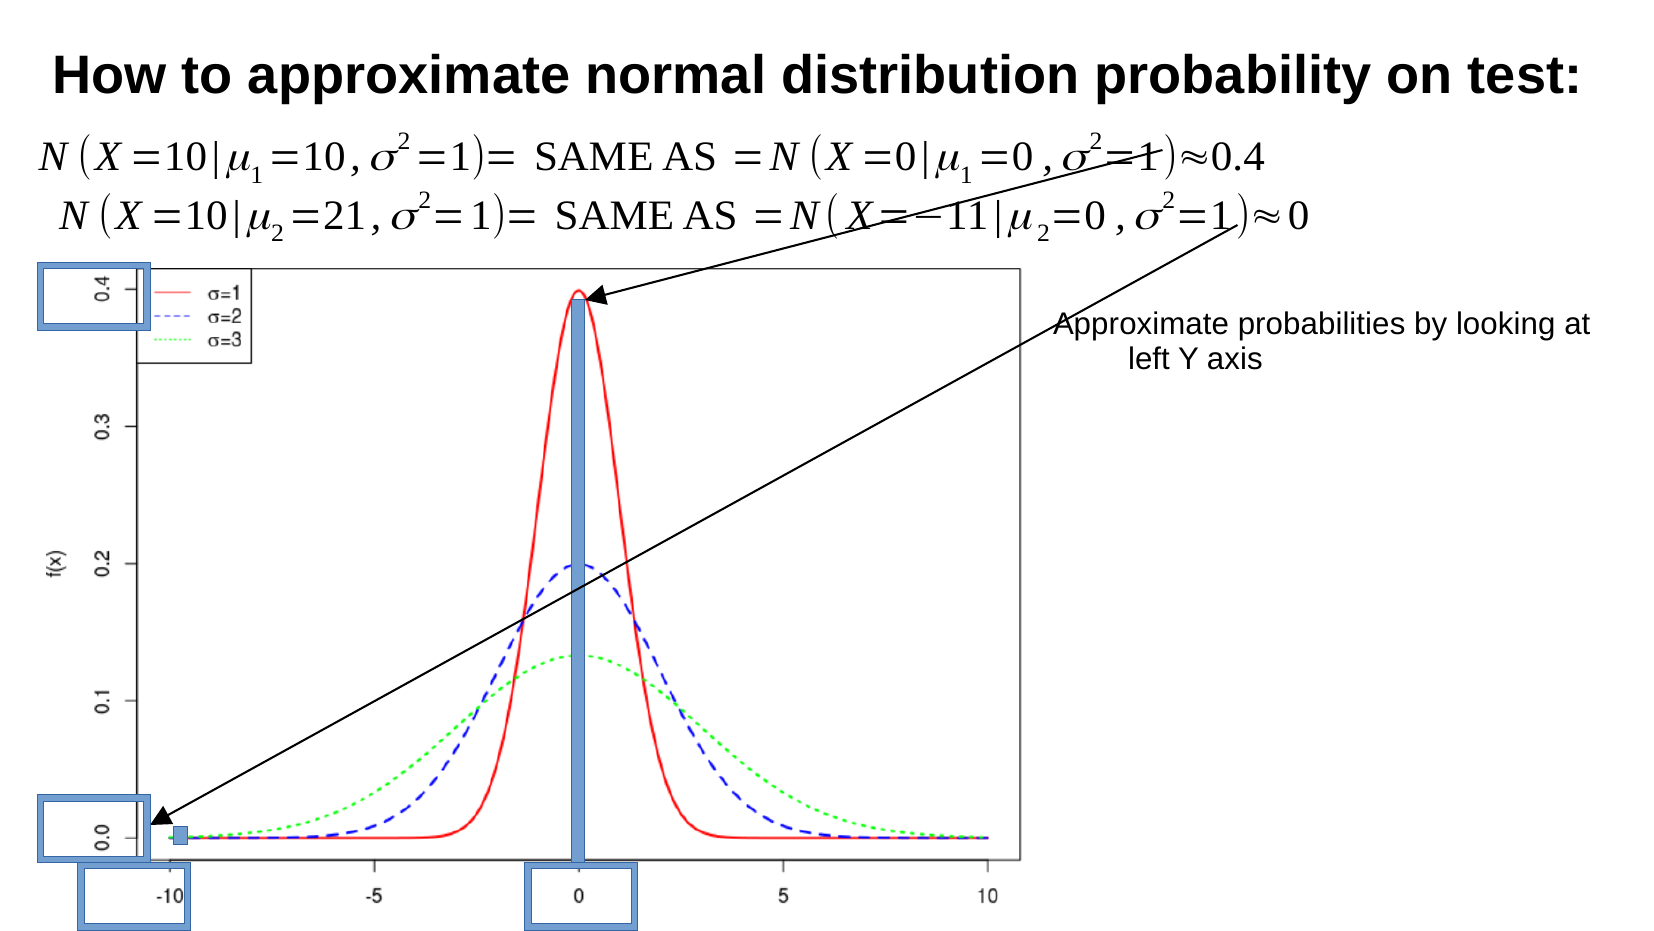

How to approximate normal distribution probability on test:
Approximate probabilities by looking at
	left Y axis